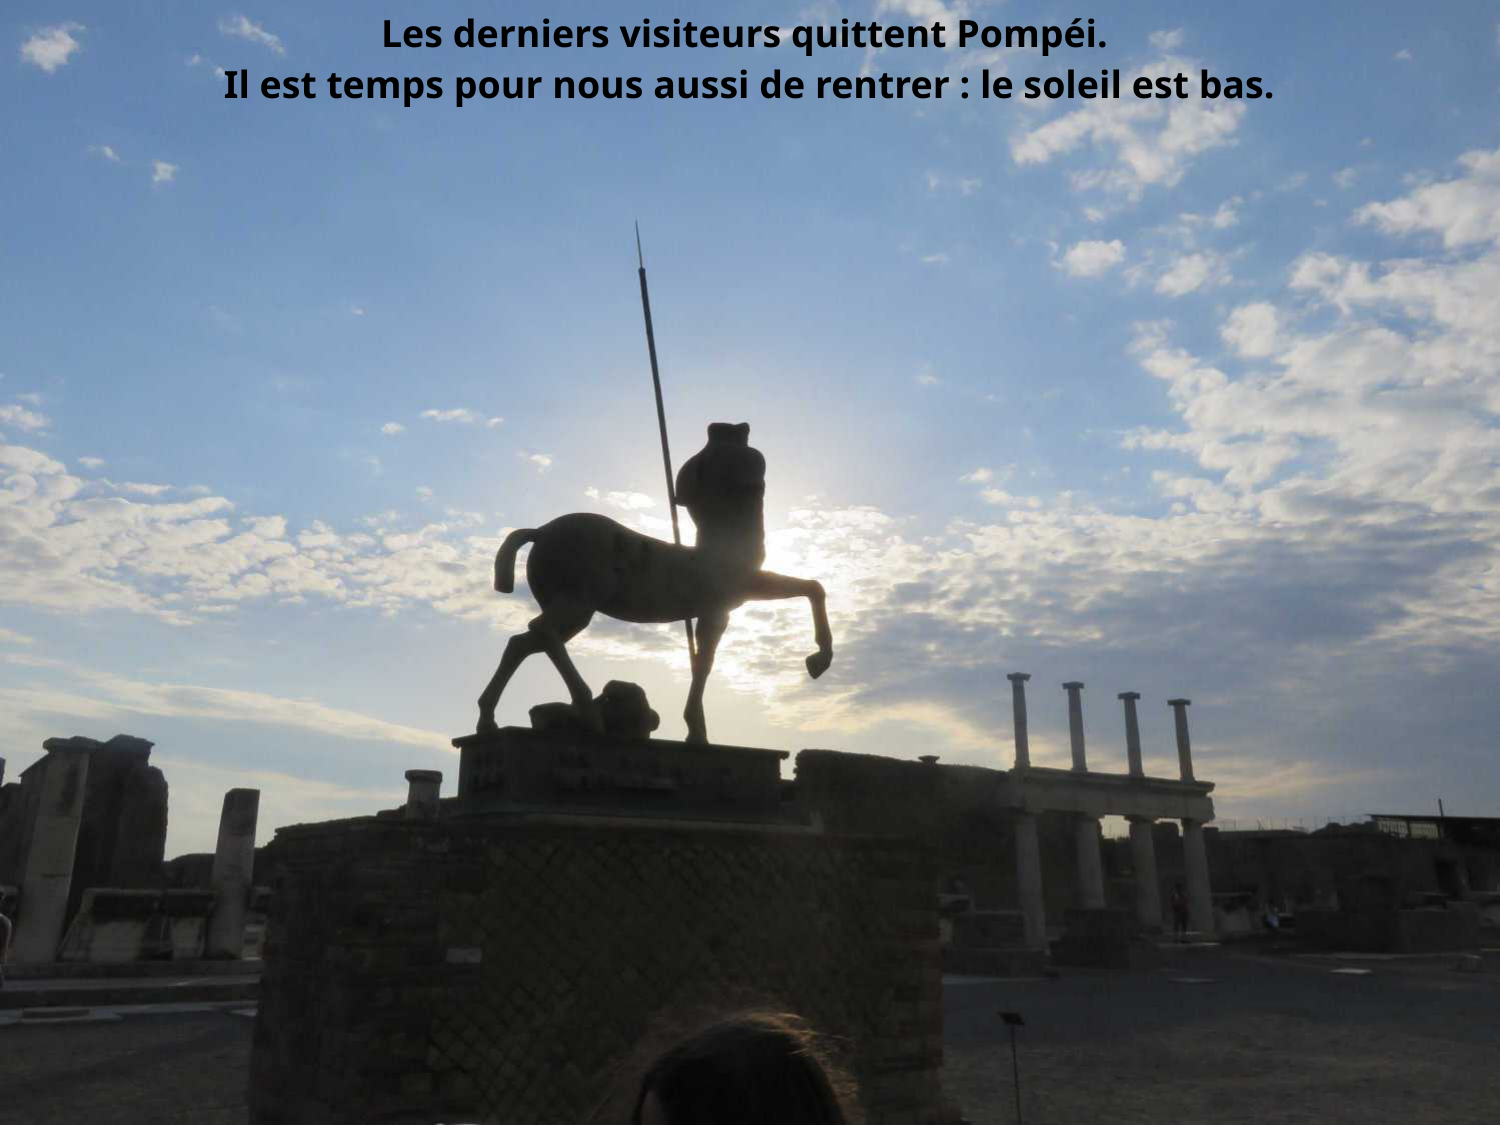

Les derniers visiteurs quittent Pompéi.
Il est temps pour nous aussi de rentrer : le soleil est bas.